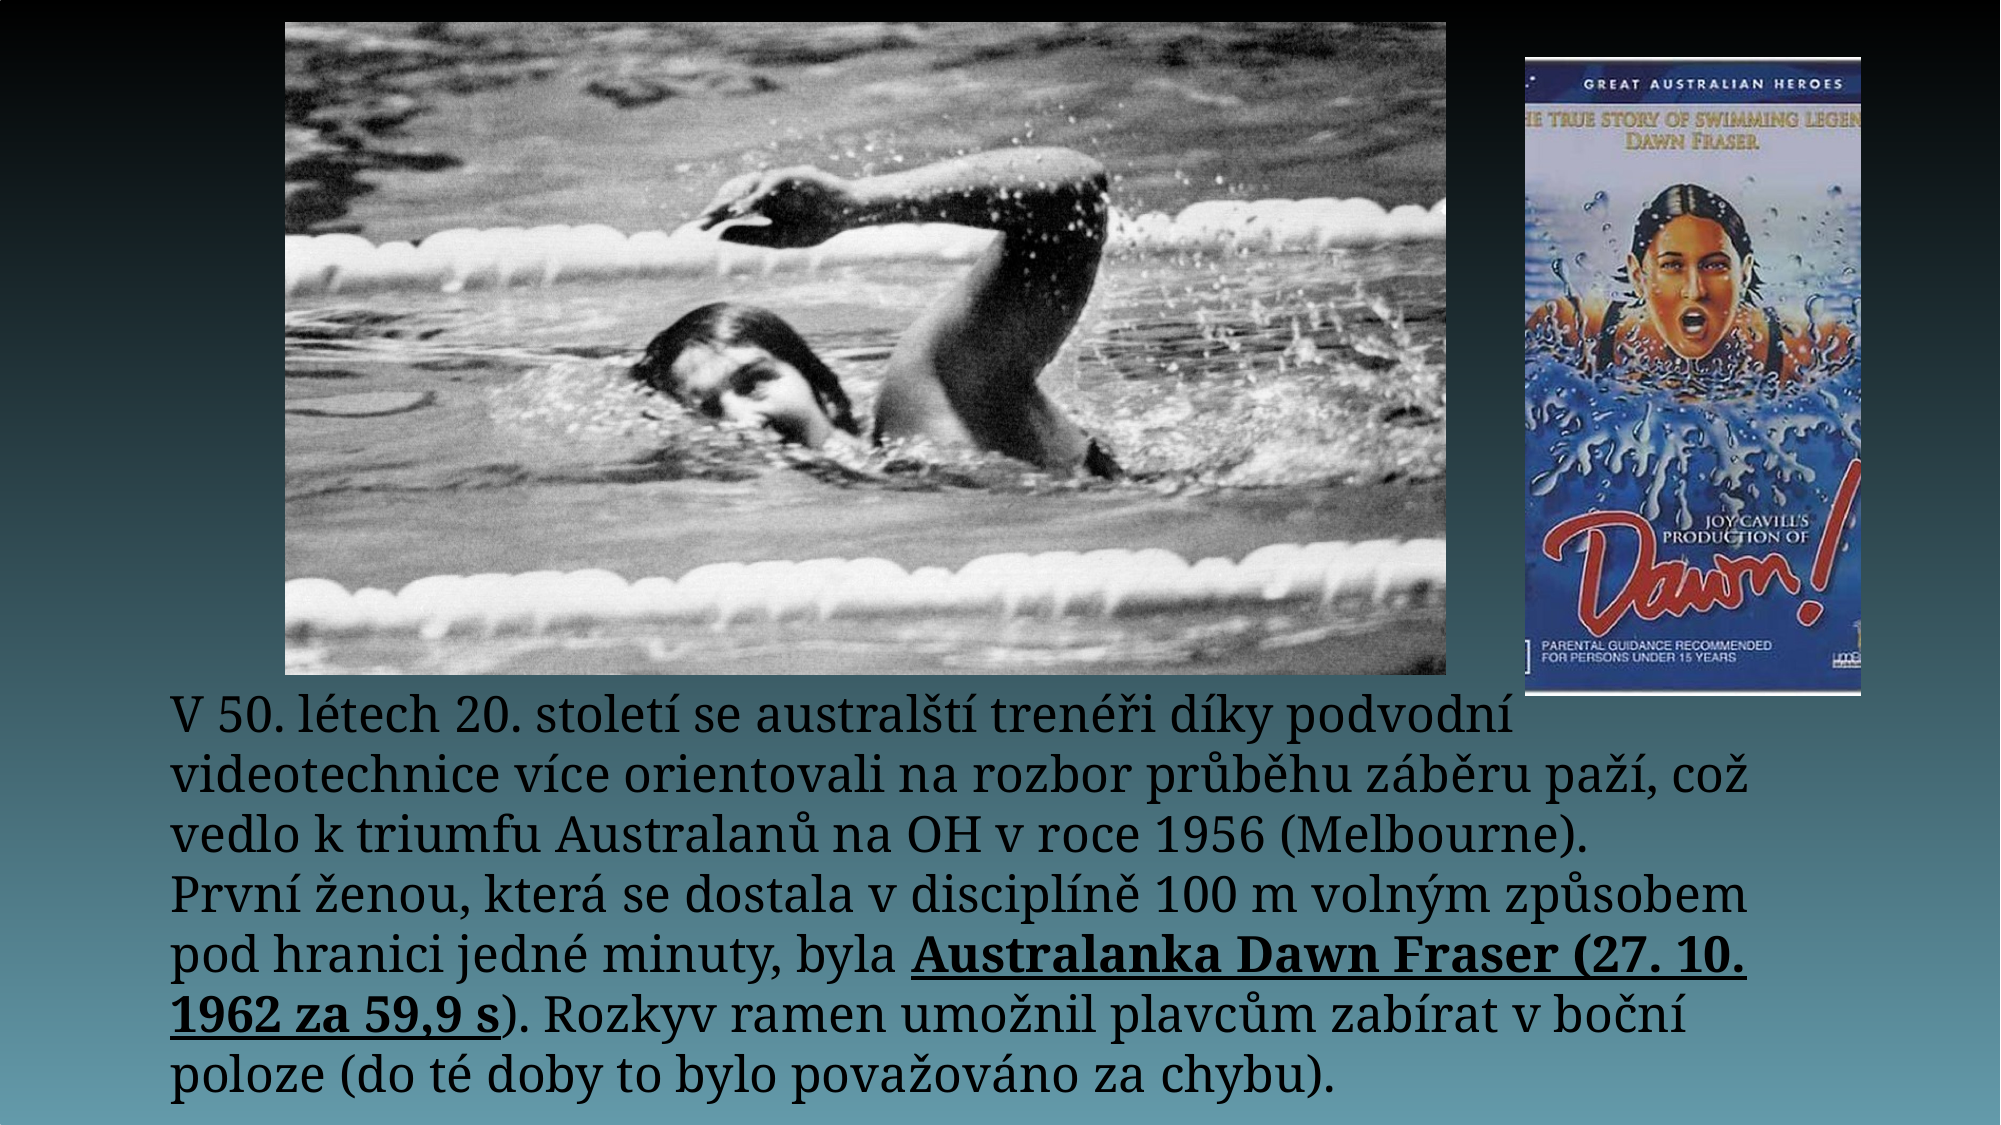

V 50. létech 20. století se australští trenéři díky podvodní videotechnice více orientovali na rozbor průběhu záběru paží, což vedlo k triumfu Australanů na OH v roce 1956 (Melbourne).
První ženou, která se dostala v disciplíně 100 m volným způsobem pod hranici jedné minuty, byla Australanka Dawn Fraser (27. 10. 1962 za 59,9 s). Rozkyv ramen umožnil plavcům zabírat v boční poloze (do té doby to bylo považováno za chybu).